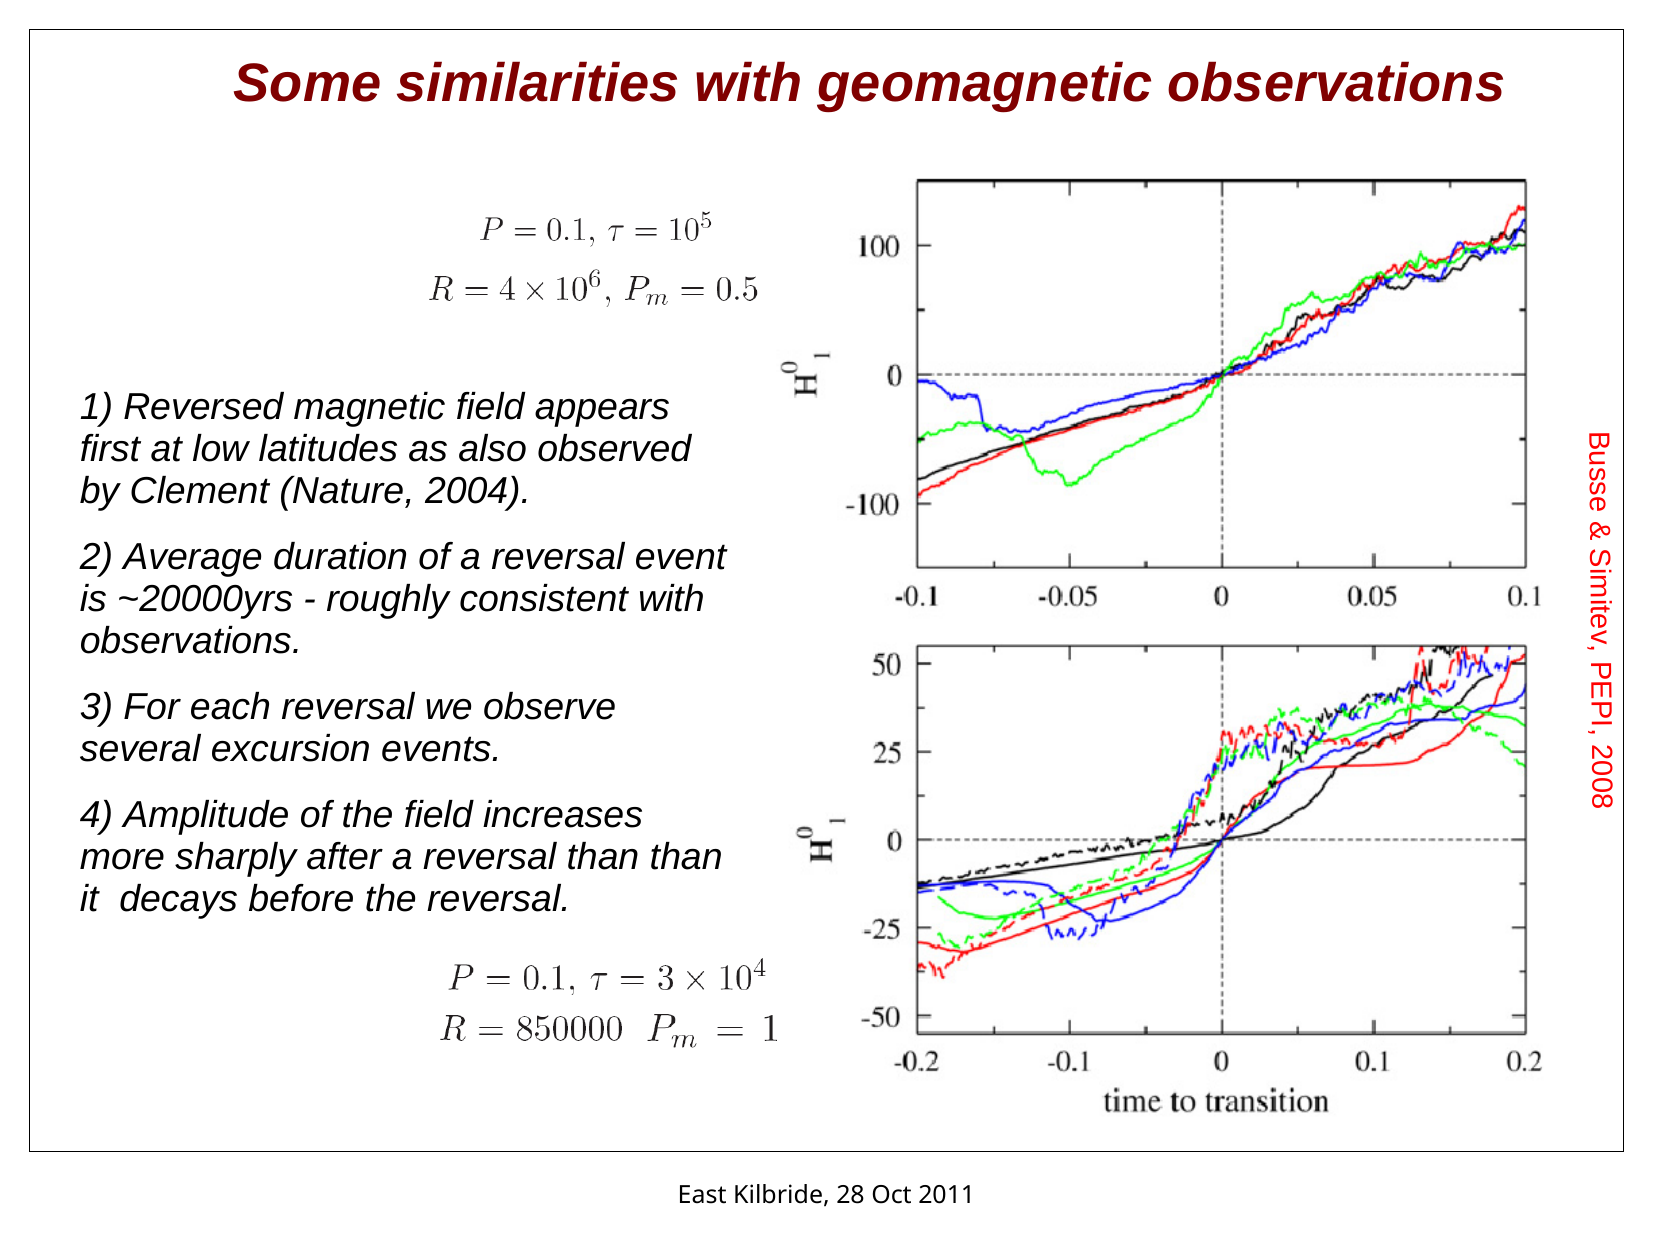

Some similarities with geomagnetic observations
 Reversed magnetic field appears first at low latitudes as also observed by Clement (Nature, 2004).
 Average duration of a reversal event is ~20000yrs - roughly consistent with observations.
 For each reversal we observe several excursion events.
 Amplitude of the field increases more sharply after a reversal than than it decays before the reversal.
Busse & Simitev, PEPI, 2008
East Kilbride, 28 Oct 2011